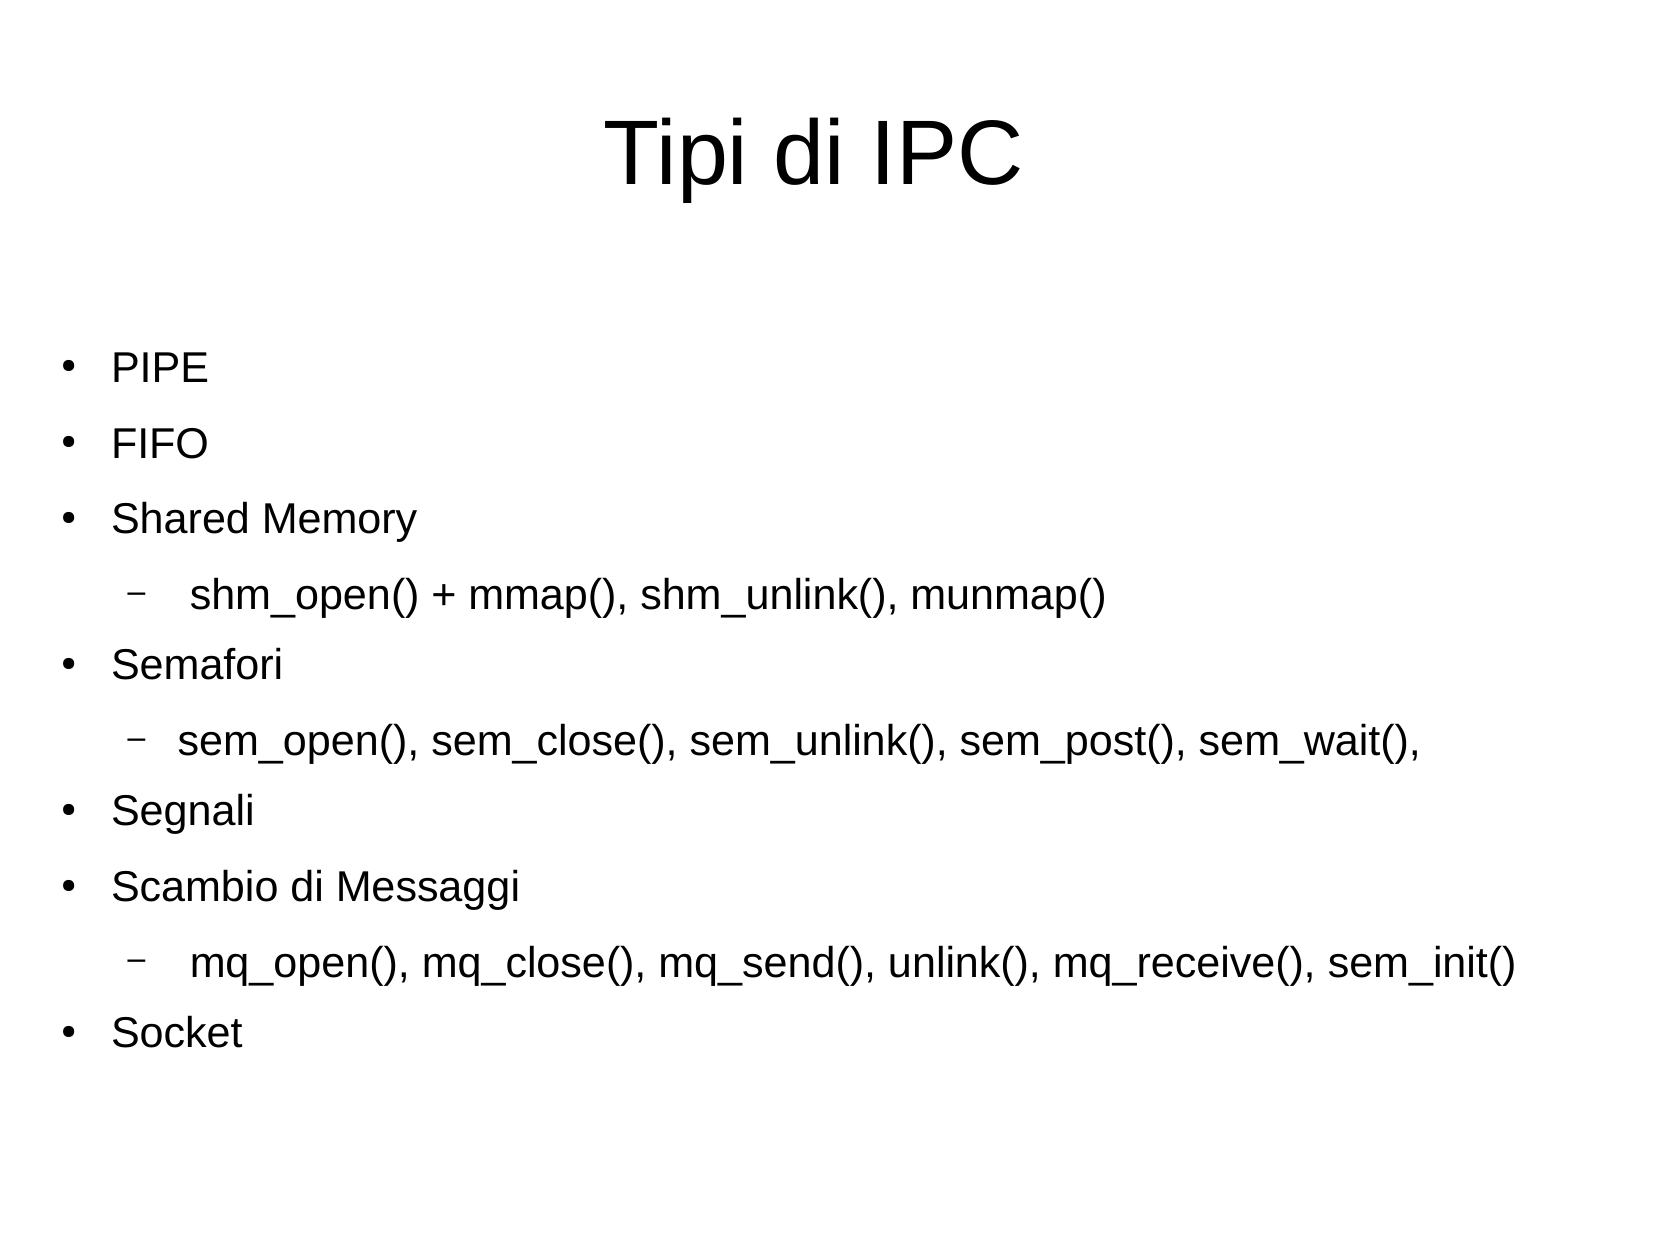

# Tipi di IPC
PIPE
FIFO
Shared Memory
 shm_open() + mmap(), shm_unlink(), munmap()
Semafori
sem_open(), sem_close(), sem_unlink(), sem_post(), sem_wait(),
Segnali
Scambio di Messaggi
 mq_open(), mq_close(), mq_send(), unlink(), mq_receive(), sem_init()
Socket